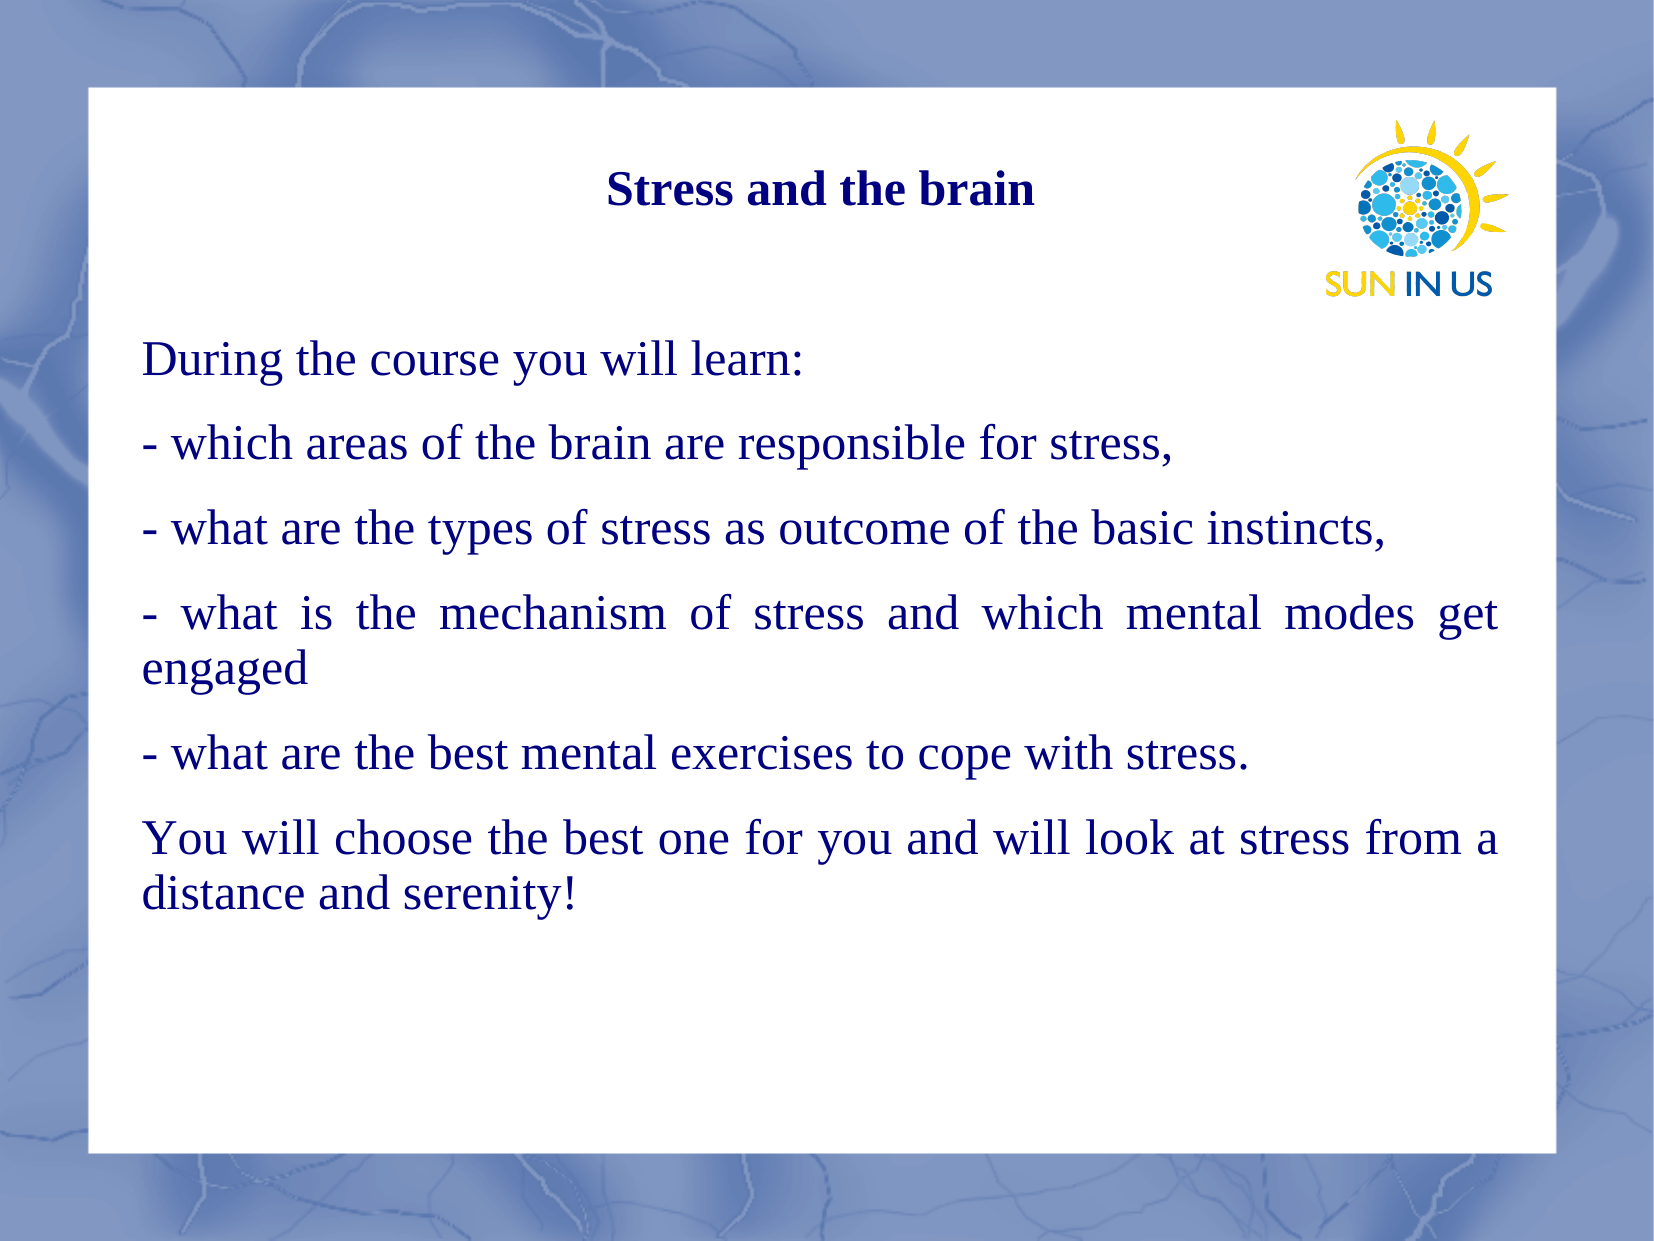

# Stress and the brain
During the course you will learn:
- which areas of the brain are responsible for stress,
- what are the types of stress as outcome of the basic instincts,
- what is the mechanism of stress and which mental modes get engaged
- what are the best mental exercises to cope with stress.
You will choose the best one for you and will look at stress from a distance and serenity!